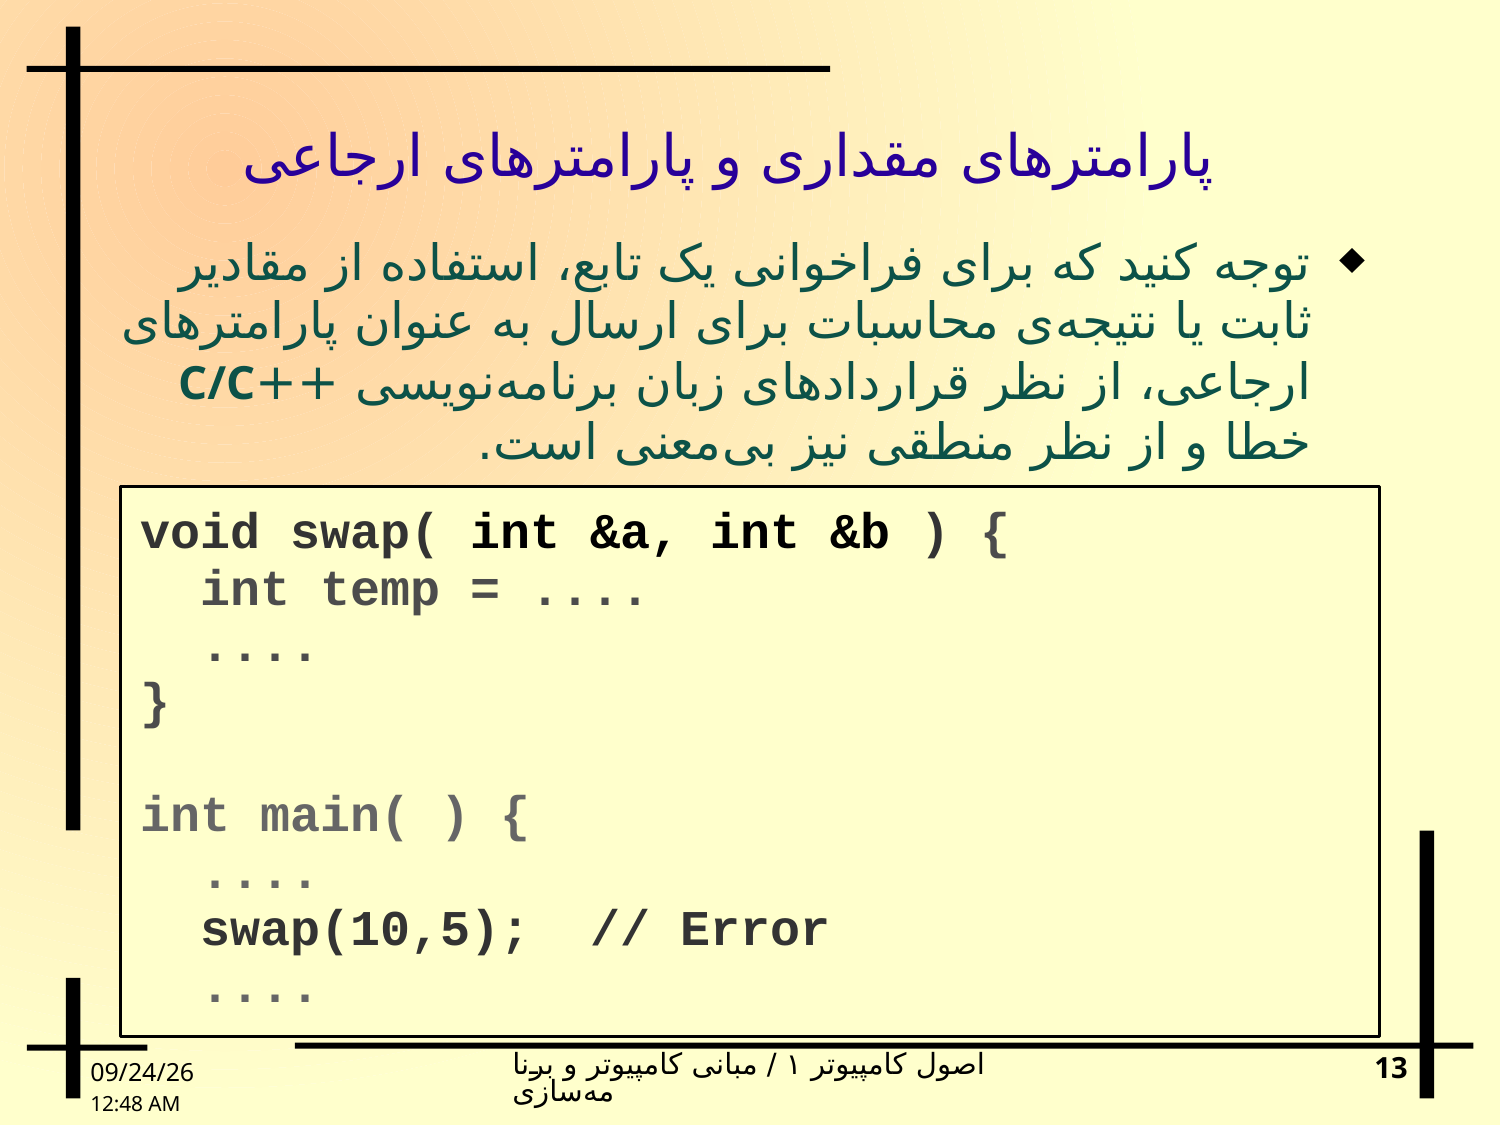

پارامترهای مقداری و پارامترهای ارجاعی
توجه کنید که برای فراخوانی یک تابع، استفاده از مقادیر ثابت یا نتیجه‌ی محاسبات برای ارسال به عنوان پارامترهای ارجاعی، از نظر قراردادهای زبان برنامه‌نویسی ++C/C خطا و از نظر منطقی نیز بی‌معنی است.
# void swap( int &a, int &b ) {
 int temp = ....
 ....
}
int main( ) {
 ....
 swap(10,5); // Error
 ....
اصول کامپیوتر ۱ / مبانی کامپیوتر و برنامه‌سازی
13